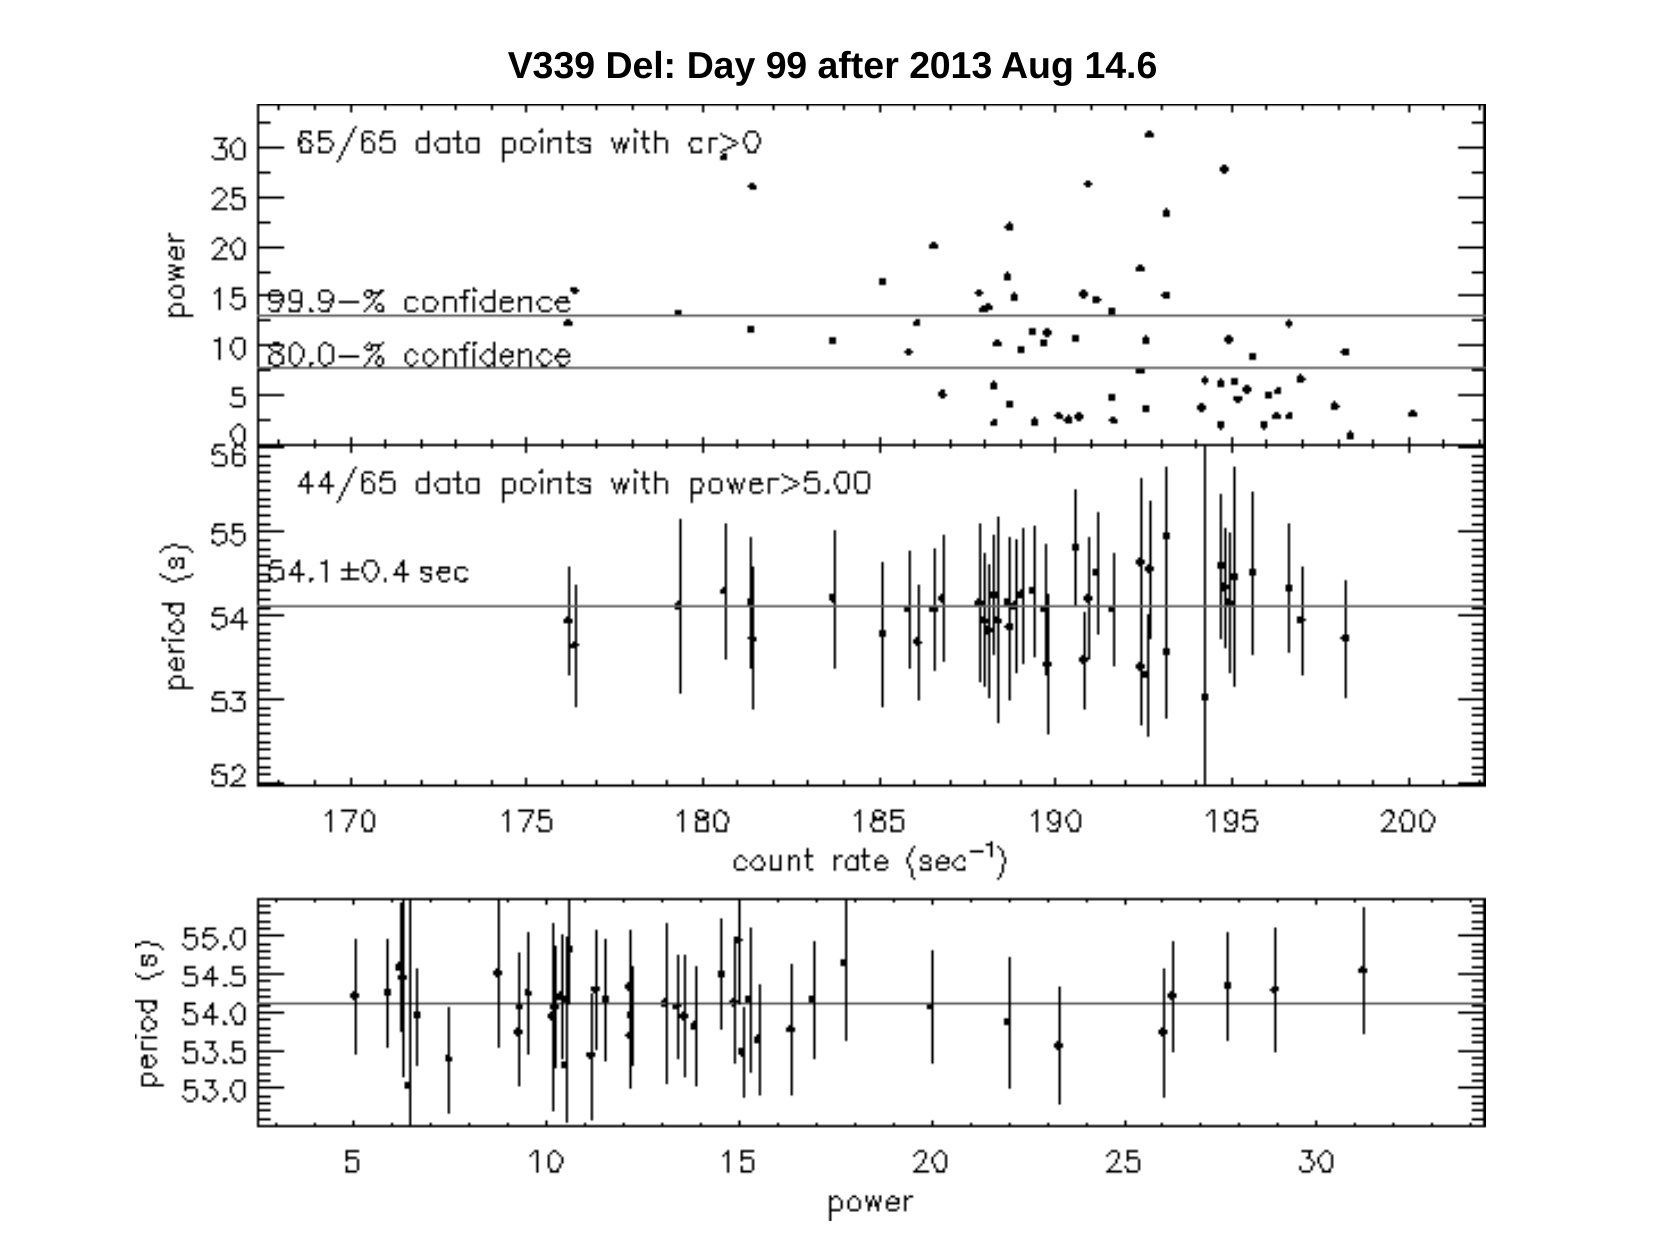

V339 Del: Day 99 after 2013 Aug 14.6